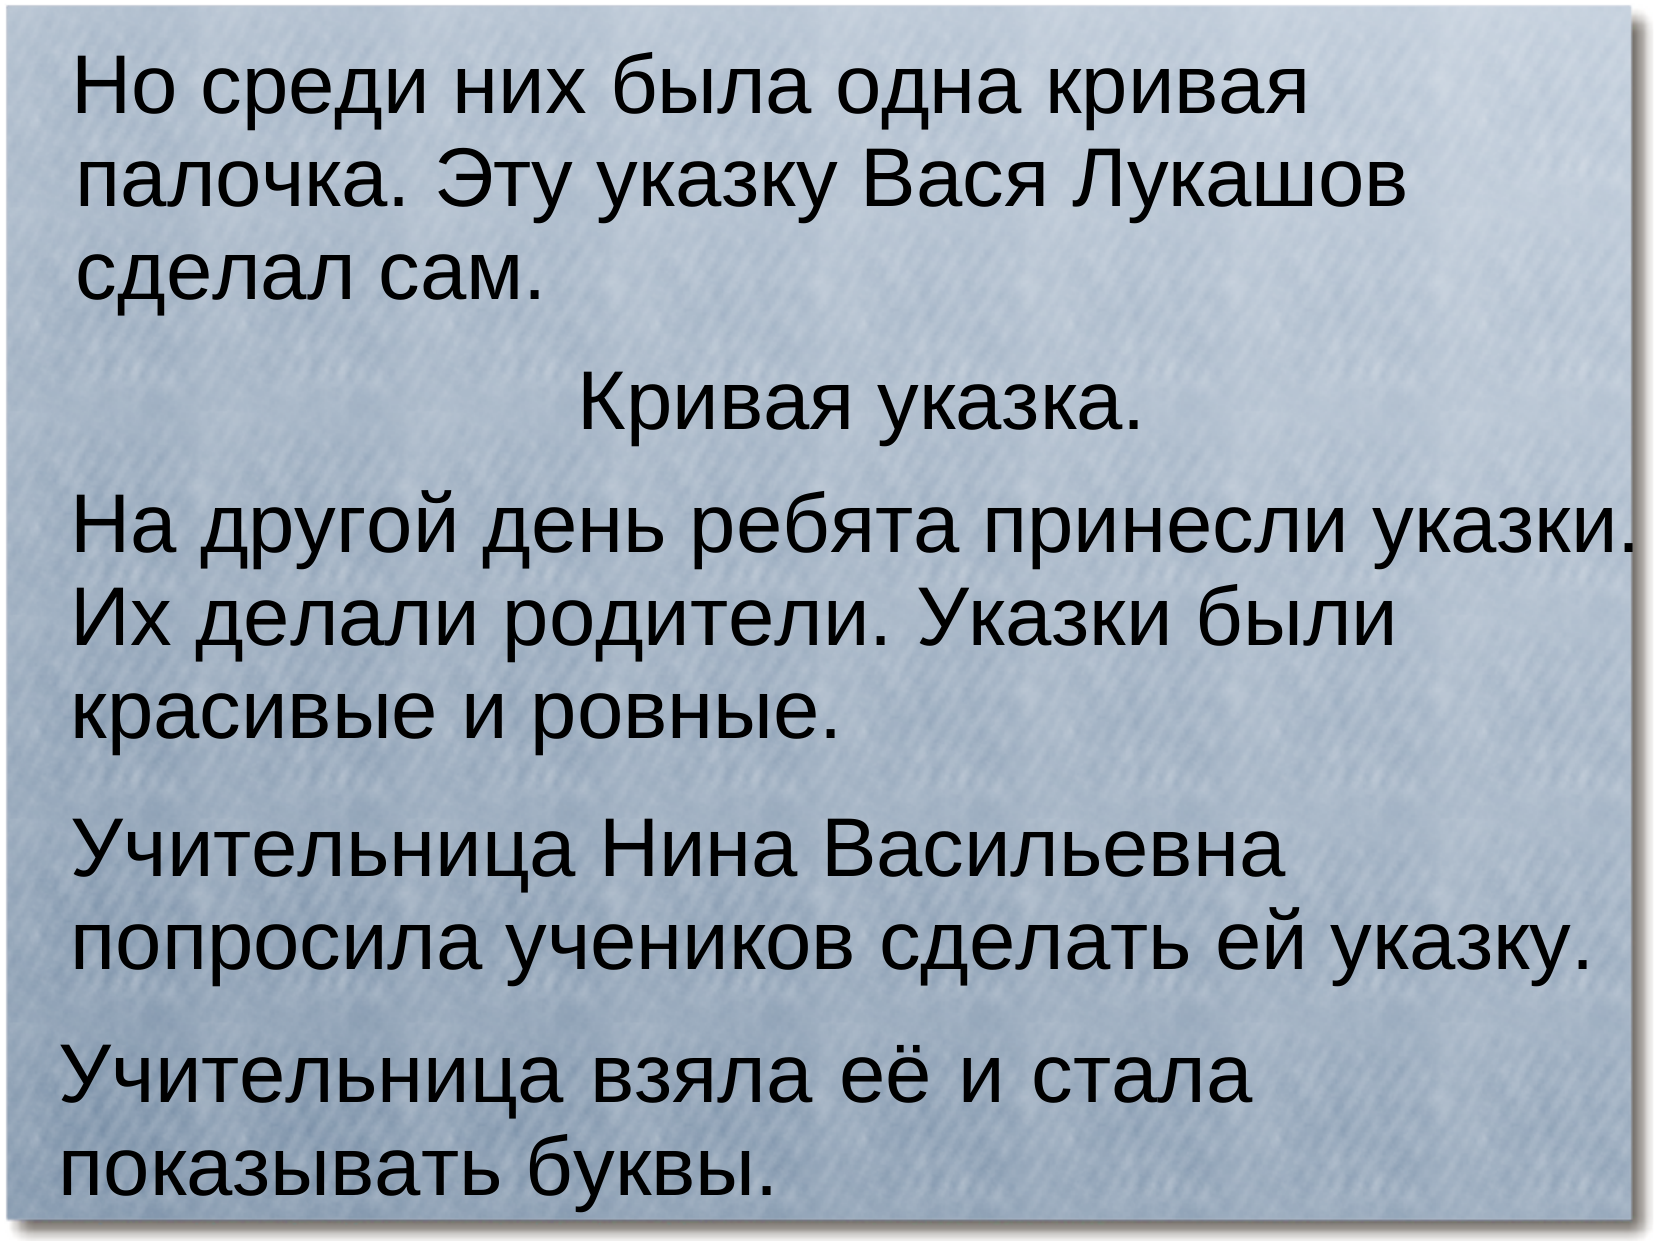

# Но среди них была одна кривая палочка. Эту указку Вася Лукашов сделал сам.
Кривая указка.
На другой день ребята принесли указки. Их делали родители. Указки были красивые и ровные.
Учительница Нина Васильевна попросила учеников сделать ей указку.
Учительница взяла её и стала показывать буквы.